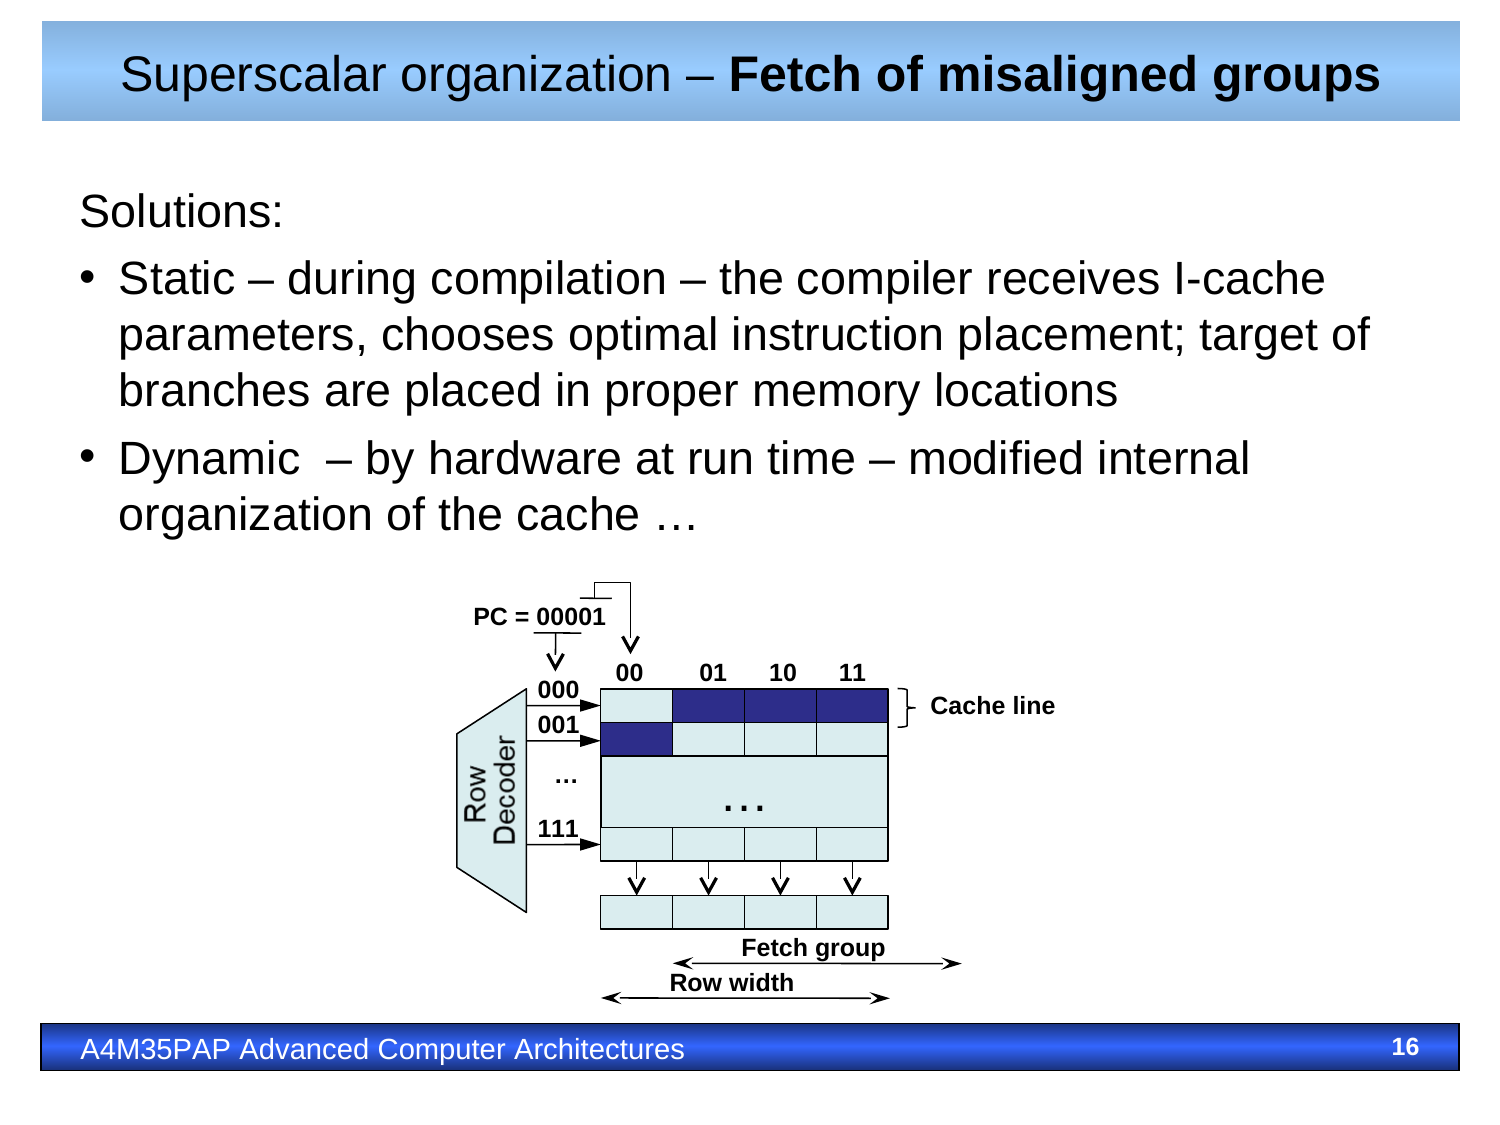

# Superscalar organization – Fetch of misaligned groups
Solutions:
Static – during compilation – the compiler receives I-cache parameters, chooses optimal instruction placement; target of branches are placed in proper memory locations
Dynamic – by hardware at run time – modified internal organization of the cache …
 PC = 00001
00 01 10 11
000
Cache line
001
…
…
111
Fetch group
Row width
16